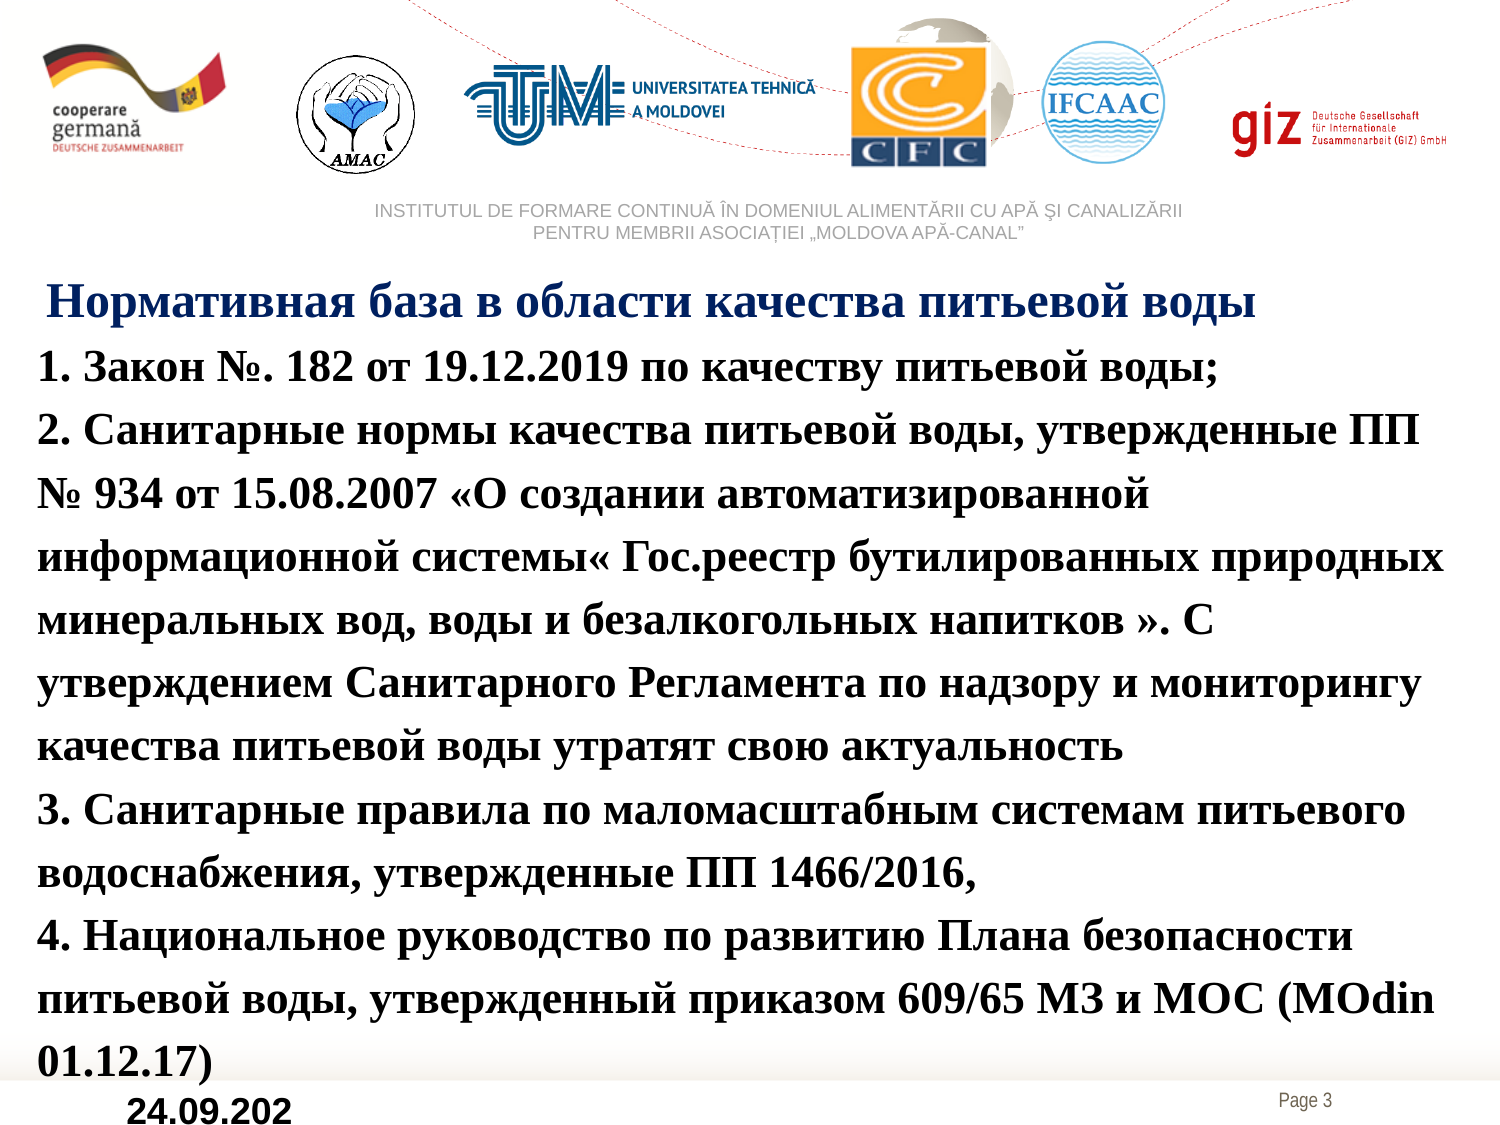

INSTITUTUL DE FORMARE CONTINUĂ ÎN DOMENIUL ALIMENTĂRII CU APĂ ŞI CANALIZĂRII
PENTRU MEMBRII ASOCIAȚIEI „MOLDOVA APĂ-CANAL”
# Нормативная база в области качества питьевой воды 1. Закон №. 182 от 19.12.2019 по качеству питьевой воды; 2. Санитарные нормы качества питьевой воды, утвержденные ПП № 934 от 15.08.2007 «О создании автоматизированной информационной системы« Гос.реестр бутилированных природных минеральных вод, воды и безалкогольных напитков ». С утверждением Санитарного Регламента по надзору и мониторингу качества питьевой воды утратят свою актуальность 3. Санитарные правила по маломасштабным системам питьевого водоснабжения, утвержденные ПП 1466/2016, 4. Национальное руководство по развитию Плана безопасности питьевой воды, утвержденный приказом 609/65 МЗ и МОС (MOdin 01.12.17)